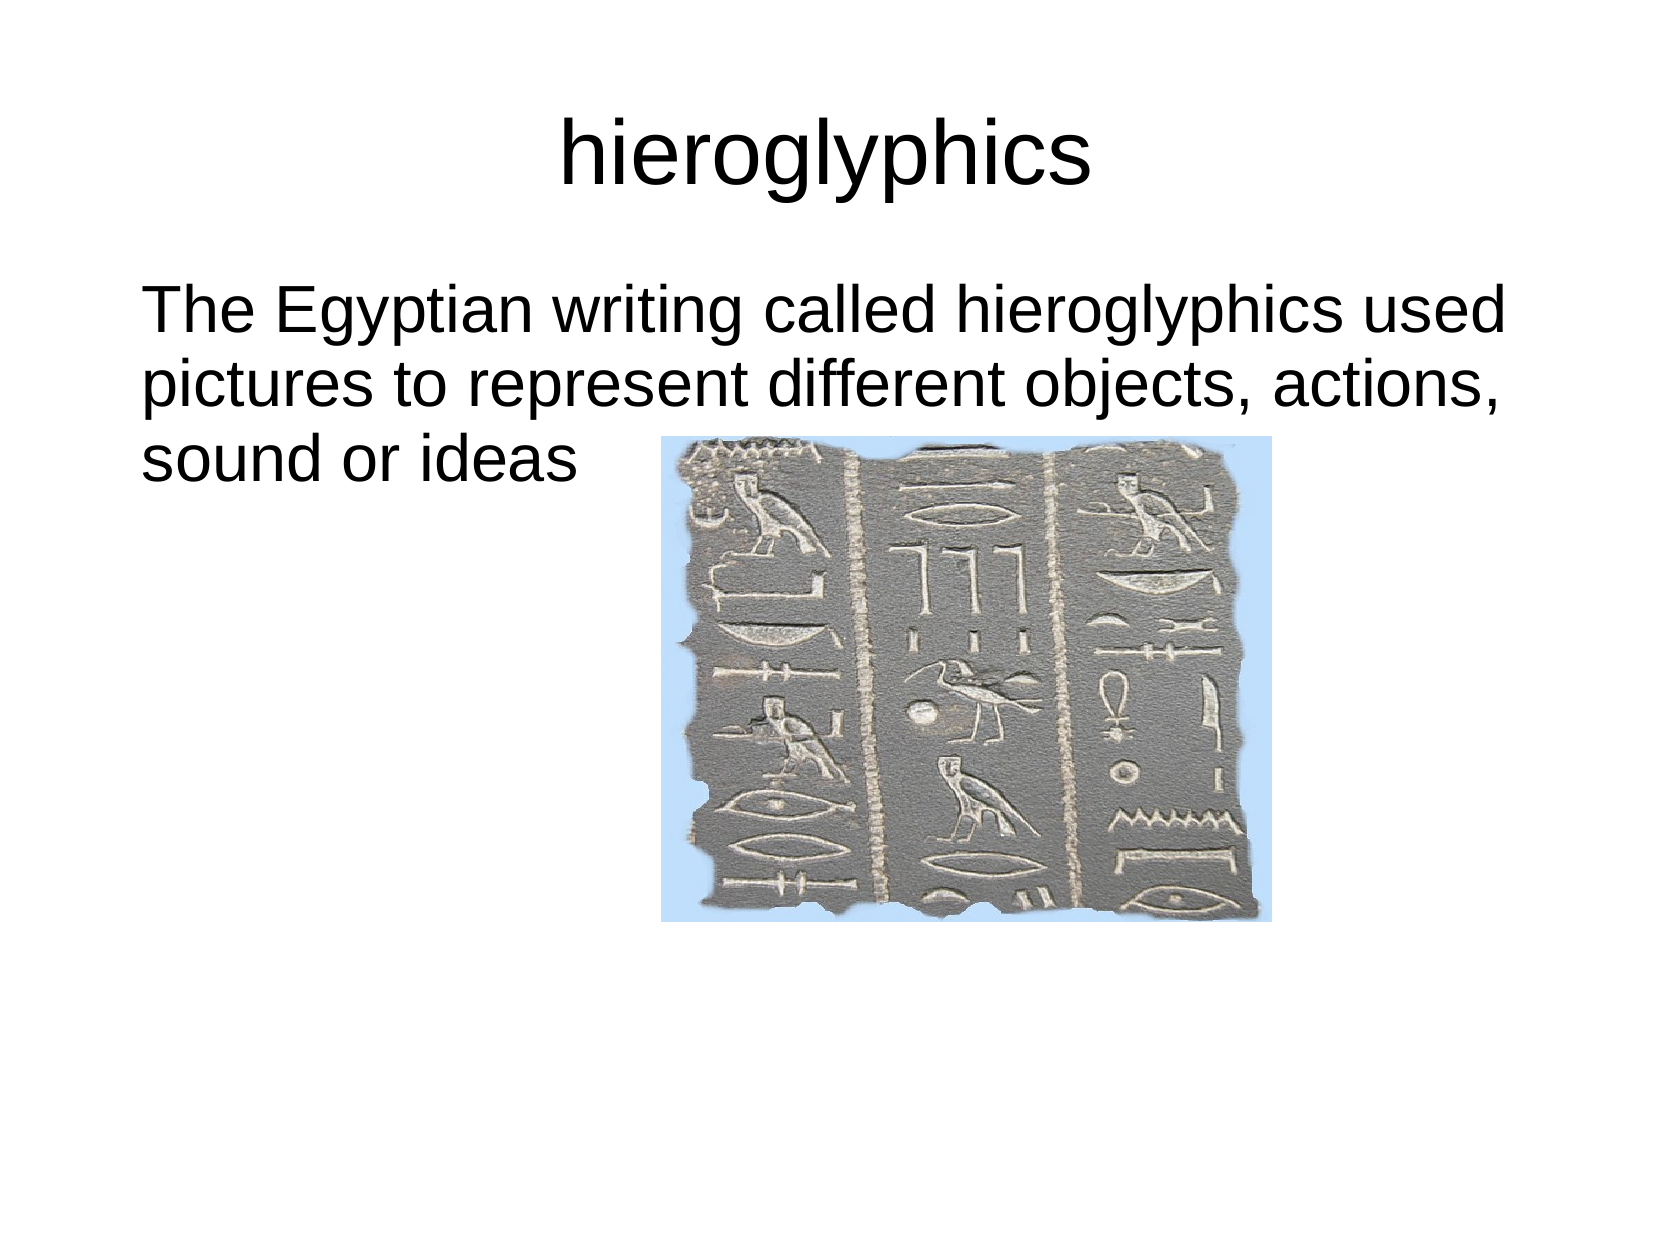

# hieroglyphics
The Egyptian writing called hieroglyphics used pictures to represent different objects, actions, sound or ideas